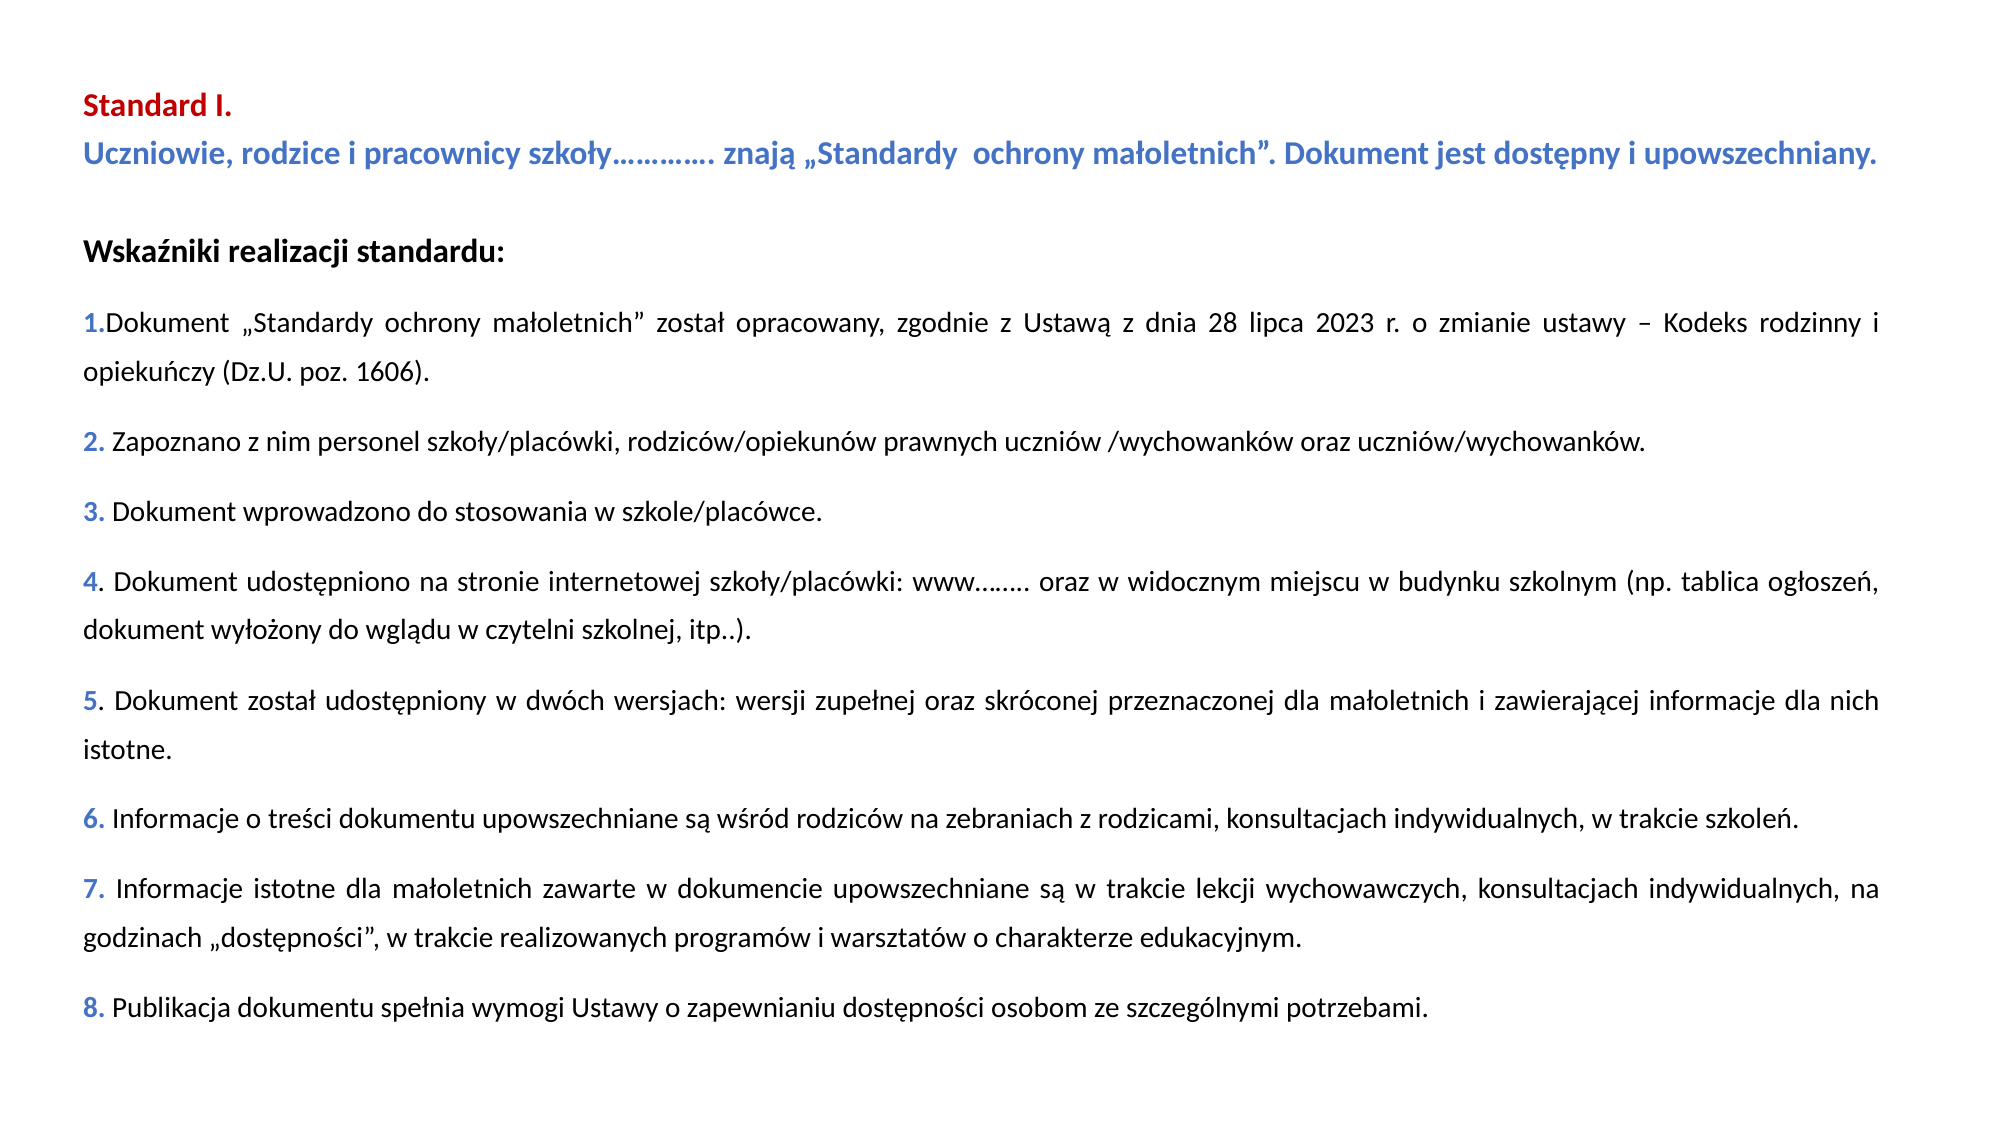

# Standard I.
Uczniowie, rodzice i pracownicy szkoły…………. znają „Standardy ochrony małoletnich”. Dokument jest dostępny i upowszechniany.
Wskaźniki realizacji standardu:
1.Dokument „Standardy ochrony małoletnich” został opracowany, zgodnie z Ustawą z dnia 28 lipca 2023 r. o zmianie ustawy – Kodeks rodzinny i opiekuńczy (Dz.U. poz. 1606).
2. Zapoznano z nim personel szkoły/placówki, rodziców/opiekunów prawnych uczniów /wychowanków oraz uczniów/wychowanków.
3. Dokument wprowadzono do stosowania w szkole/placówce.
4. Dokument udostępniono na stronie internetowej szkoły/placówki: www…….. oraz w widocznym miejscu w budynku szkolnym (np. tablica ogłoszeń, dokument wyłożony do wglądu w czytelni szkolnej, itp..).
5. Dokument został udostępniony w dwóch wersjach: wersji zupełnej oraz skróconej przeznaczonej dla małoletnich i zawierającej informacje dla nich istotne.
6. Informacje o treści dokumentu upowszechniane są wśród rodziców na zebraniach z rodzicami, konsultacjach indywidualnych, w trakcie szkoleń.
7. Informacje istotne dla małoletnich zawarte w dokumencie upowszechniane są w trakcie lekcji wychowawczych, konsultacjach indywidualnych, na godzinach „dostępności”, w trakcie realizowanych programów i warsztatów o charakterze edukacyjnym.
8. Publikacja dokumentu spełnia wymogi Ustawy o zapewnianiu dostępności osobom ze szczególnymi potrzebami.